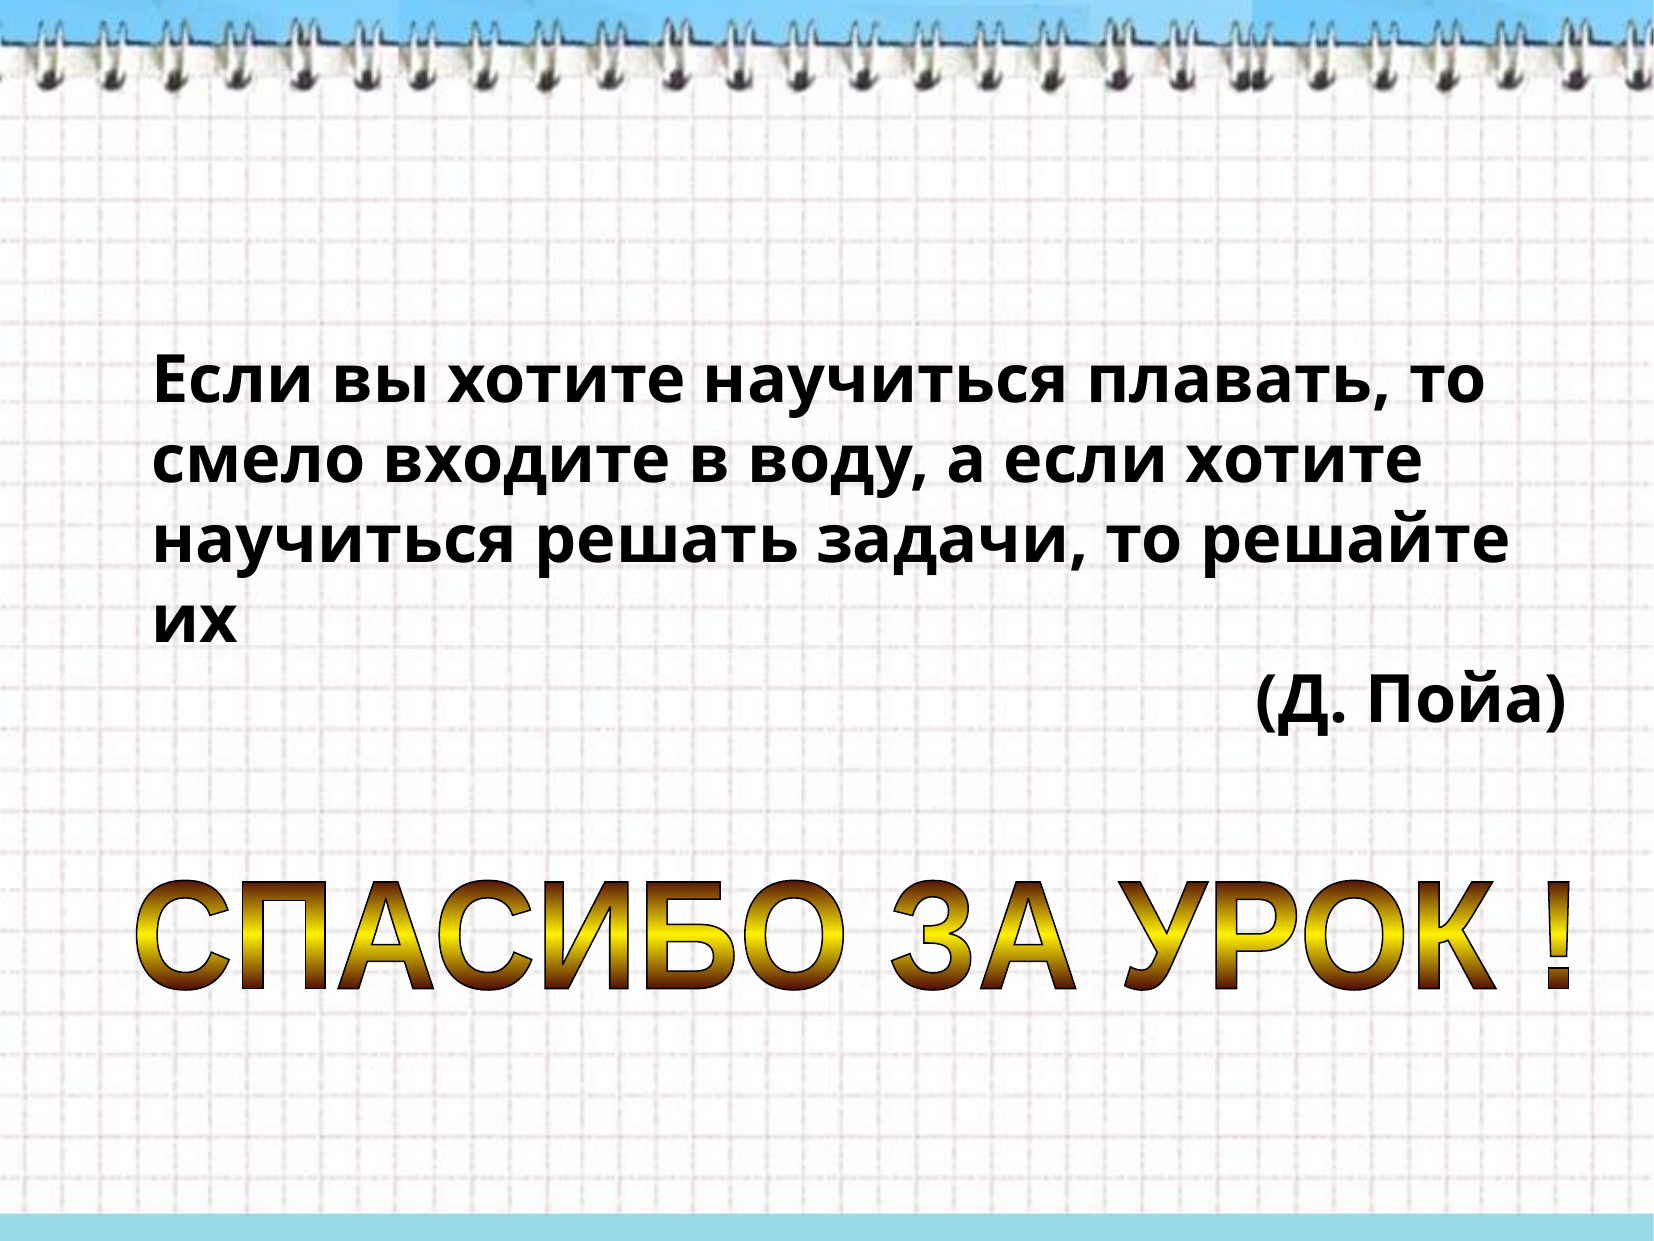

Если вы хотите научиться плавать, то смело входите в воду, а если хотите научиться решать задачи, то решайте их
(Д. Пойа)
СПАСИБО ЗА УРОК !